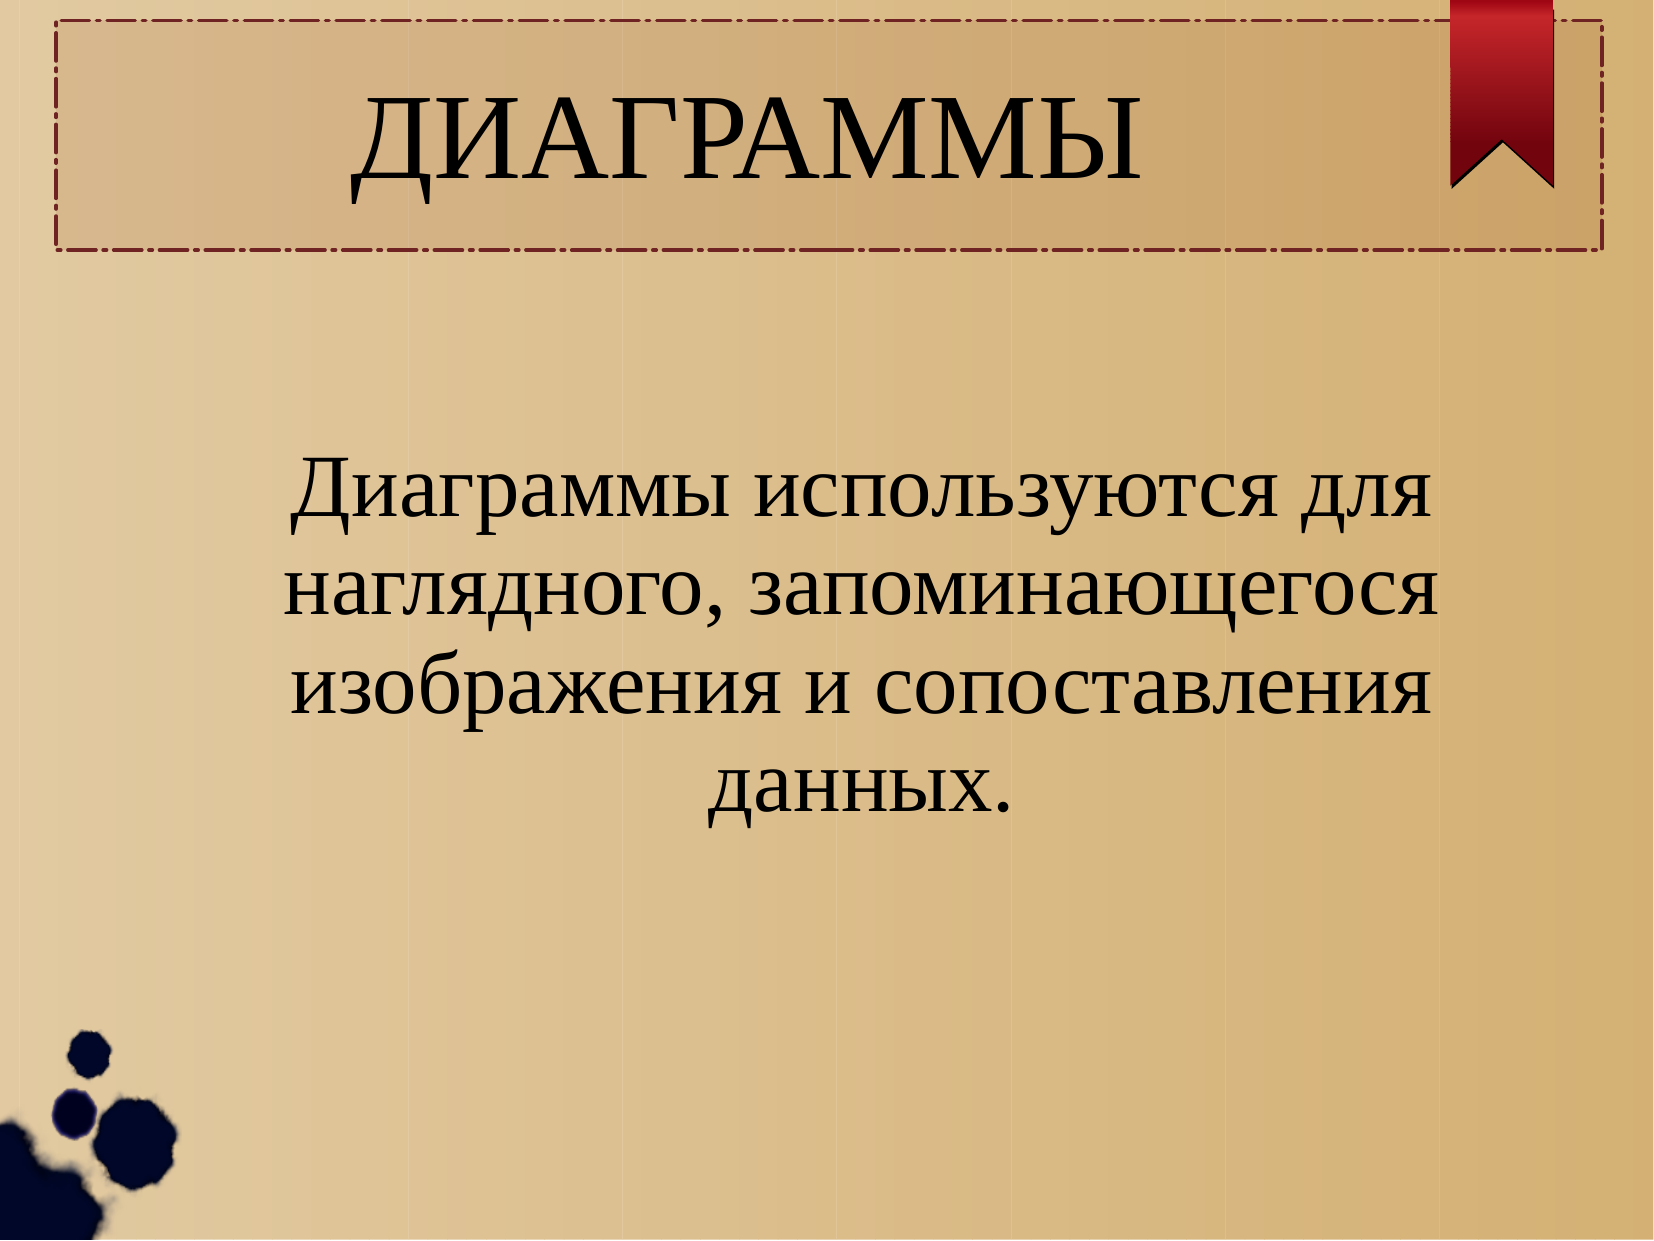

# ДИАГРАММЫ
Диаграммы используются для наглядного, запоминающегося изображения и сопоставления данных.